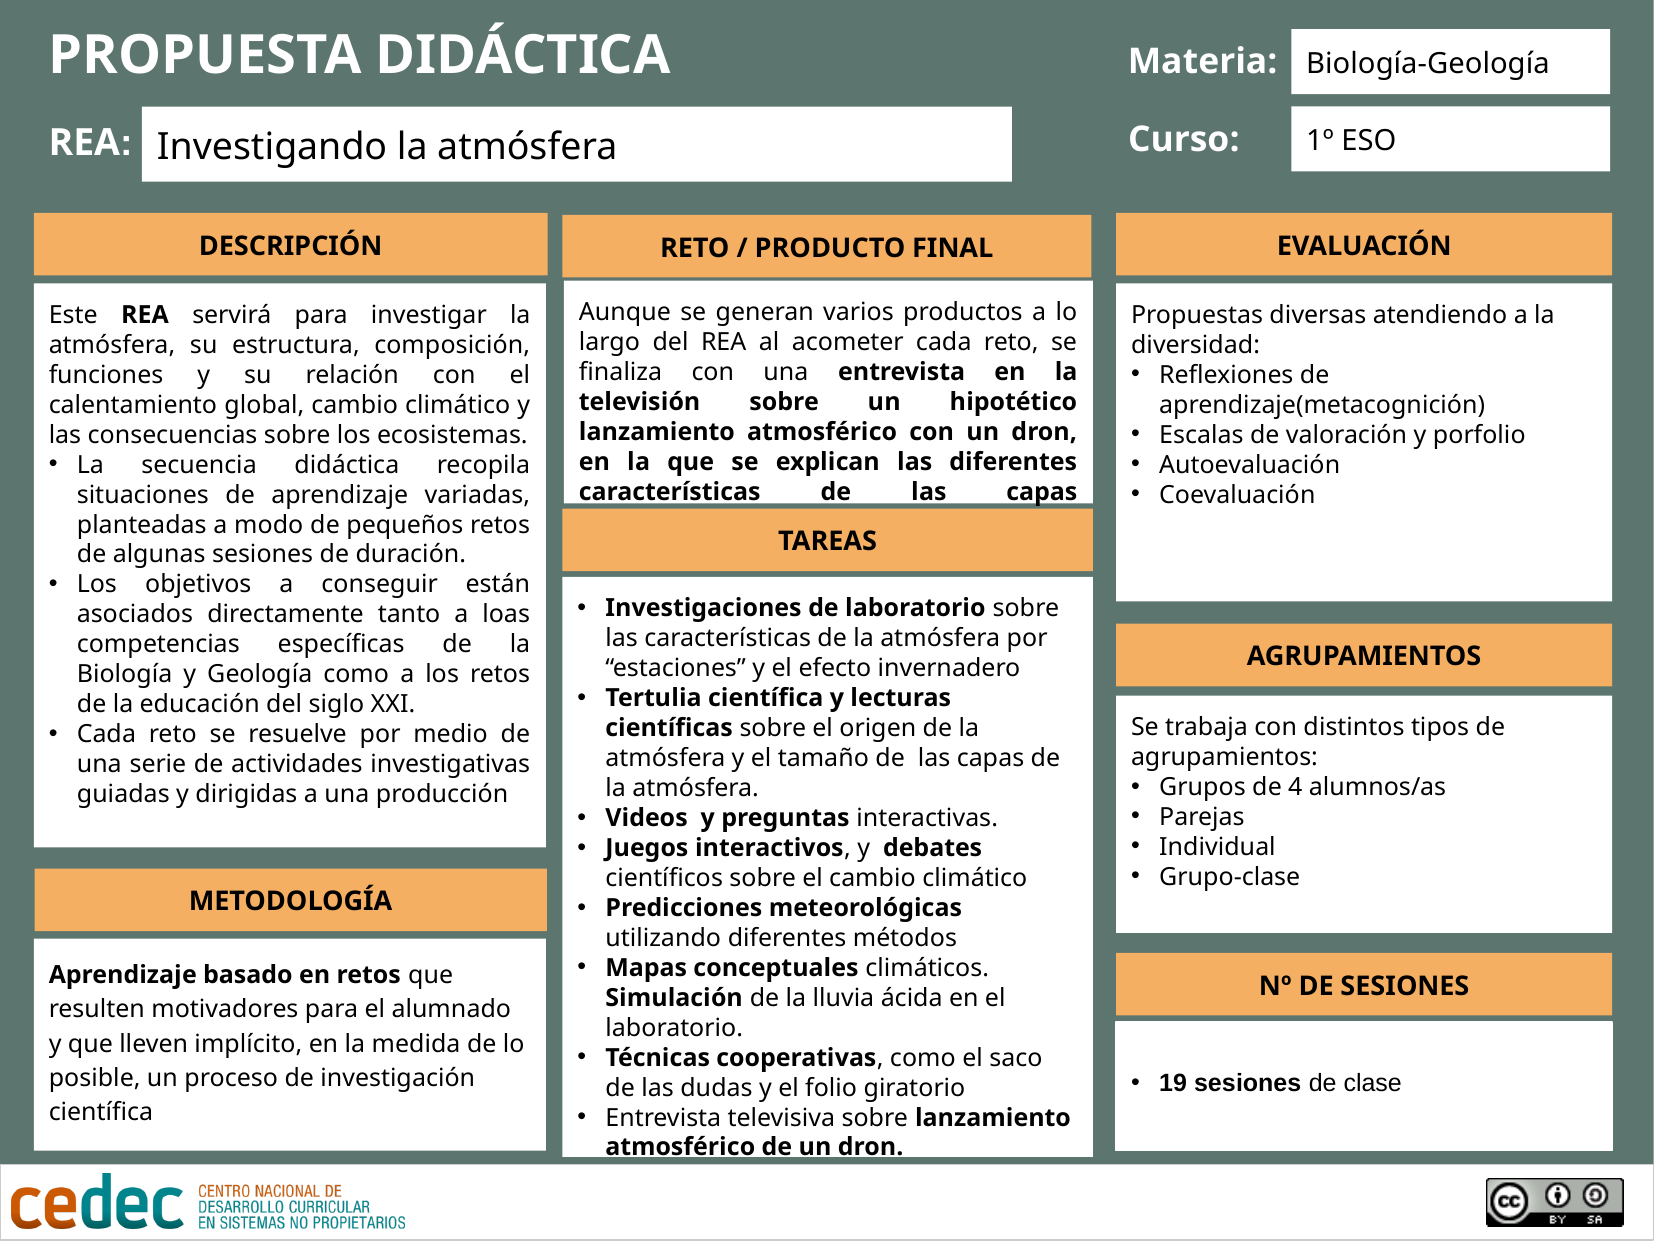

PROPUESTA DIDÁCTICA
Biología-Geología
Materia:
1º ESO
Investigando la atmósfera
Curso:
REA:
DESCRIPCIÓN
EVALUACIÓN
RETO / PRODUCTO FINAL
Aunque se generan varios productos a lo largo del REA al acometer cada reto, se finaliza con una entrevista en la televisión sobre un hipotético lanzamiento atmosférico con un dron, en la que se explican las diferentes características de las capas atmosféricas.
Este REA servirá para investigar la atmósfera, su estructura, composición, funciones y su relación con el calentamiento global, cambio climático y las consecuencias sobre los ecosistemas.
La secuencia didáctica recopila situaciones de aprendizaje variadas, planteadas a modo de pequeños retos de algunas sesiones de duración.
Los objetivos a conseguir están asociados directamente tanto a loas competencias específicas de la Biología y Geología como a los retos de la educación del siglo XXI.
Cada reto se resuelve por medio de una serie de actividades investigativas guiadas y dirigidas a una producción
Propuestas diversas atendiendo a la diversidad:
Reflexiones de aprendizaje(metacognición)
Escalas de valoración y porfolio
Autoevaluación
Coevaluación
TAREAS
Investigaciones de laboratorio sobre las características de la atmósfera por “estaciones” y el efecto invernadero
Tertulia científica y lecturas científicas sobre el origen de la atmósfera y el tamaño de las capas de la atmósfera.
Videos y preguntas interactivas.
Juegos interactivos, y debates científicos sobre el cambio climático
Predicciones meteorológicas utilizando diferentes métodos
Mapas conceptuales climáticos. Simulación de la lluvia ácida en el laboratorio.
Técnicas cooperativas, como el saco de las dudas y el folio giratorio
Entrevista televisiva sobre lanzamiento atmosférico de un dron.
AGRUPAMIENTOS
Se trabaja con distintos tipos de agrupamientos:
Grupos de 4 alumnos/as
Parejas
Individual
Grupo-clase
METODOLOGÍA
Aprendizaje basado en retos que resulten motivadores para el alumnado y que lleven implícito, en la medida de lo posible, un proceso de investigación científica
Nº DE SESIONES
19 sesiones de clase